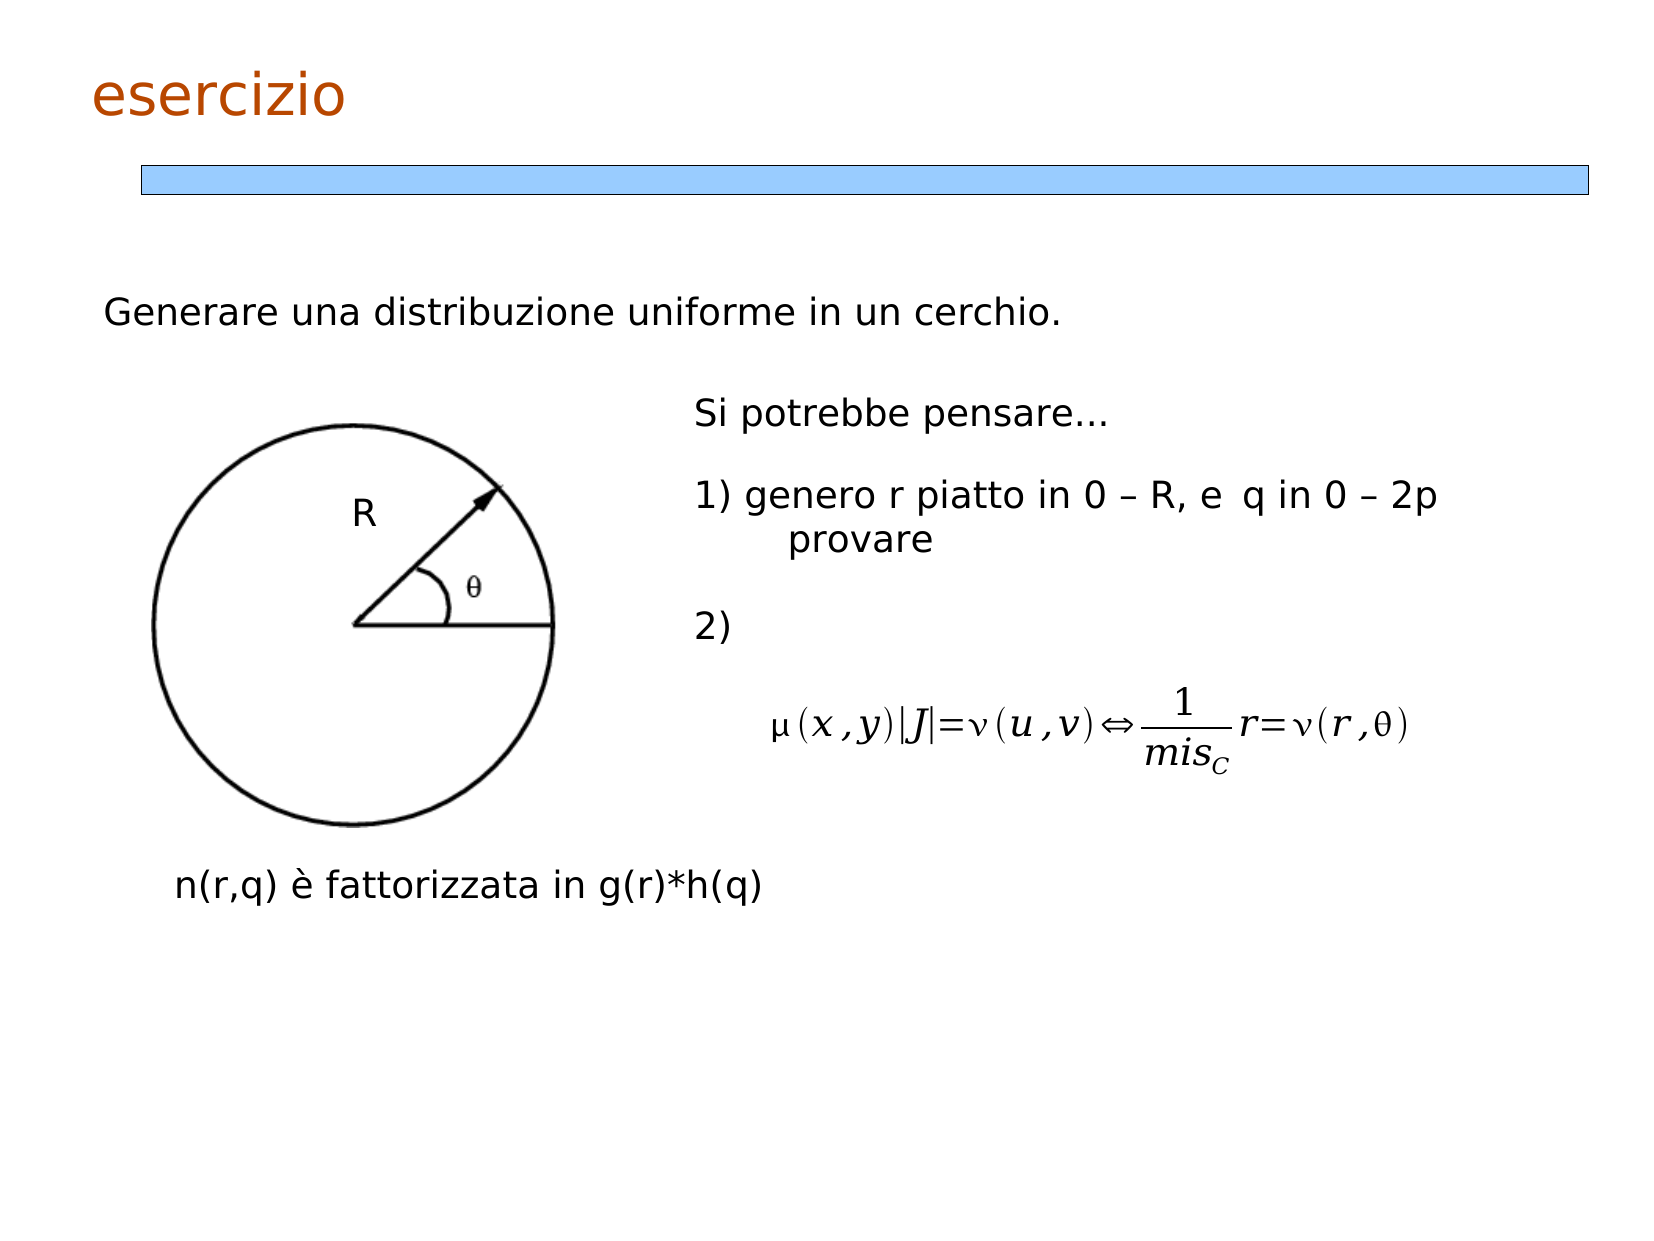

esercizio
Generare una distribuzione uniforme in un cerchio.
Si potrebbe pensare...
1) genero r piatto in 0 – R, e q in 0 – 2p
 provare
2)
R
n(r,q) è fattorizzata in g(r)*h(q)